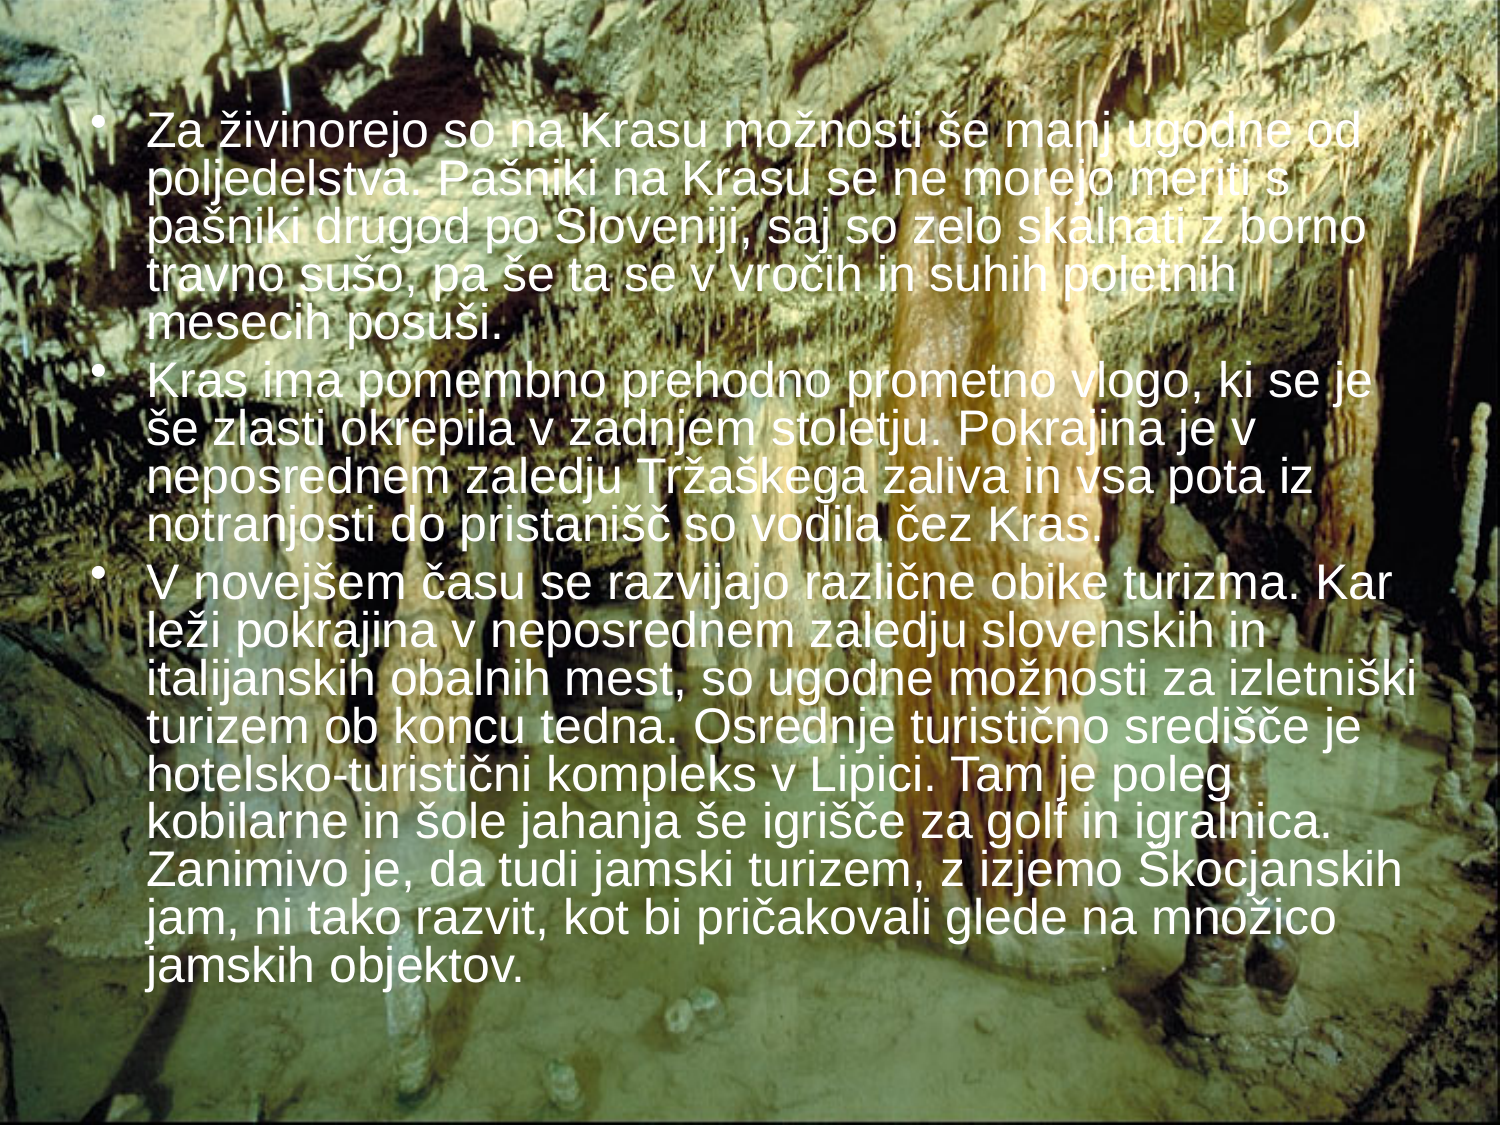

#
Za živinorejo so na Krasu možnosti še manj ugodne od poljedelstva. Pašniki na Krasu se ne morejo meriti s pašniki drugod po Sloveniji, saj so zelo skalnati z borno travno sušo, pa še ta se v vročih in suhih poletnih mesecih posuši.
Kras ima pomembno prehodno prometno vlogo, ki se je še zlasti okrepila v zadnjem stoletju. Pokrajina je v neposrednem zaledju Tržaškega zaliva in vsa pota iz notranjosti do pristanišč so vodila čez Kras.
V novejšem času se razvijajo različne obike turizma. Kar leži pokrajina v neposrednem zaledju slovenskih in italijanskih obalnih mest, so ugodne možnosti za izletniški turizem ob koncu tedna. Osrednje turistično središče je hotelsko-turistični kompleks v Lipici. Tam je poleg kobilarne in šole jahanja še igrišče za golf in igralnica. Zanimivo je, da tudi jamski turizem, z izjemo Škocjanskih jam, ni tako razvit, kot bi pričakovali glede na množico jamskih objektov.